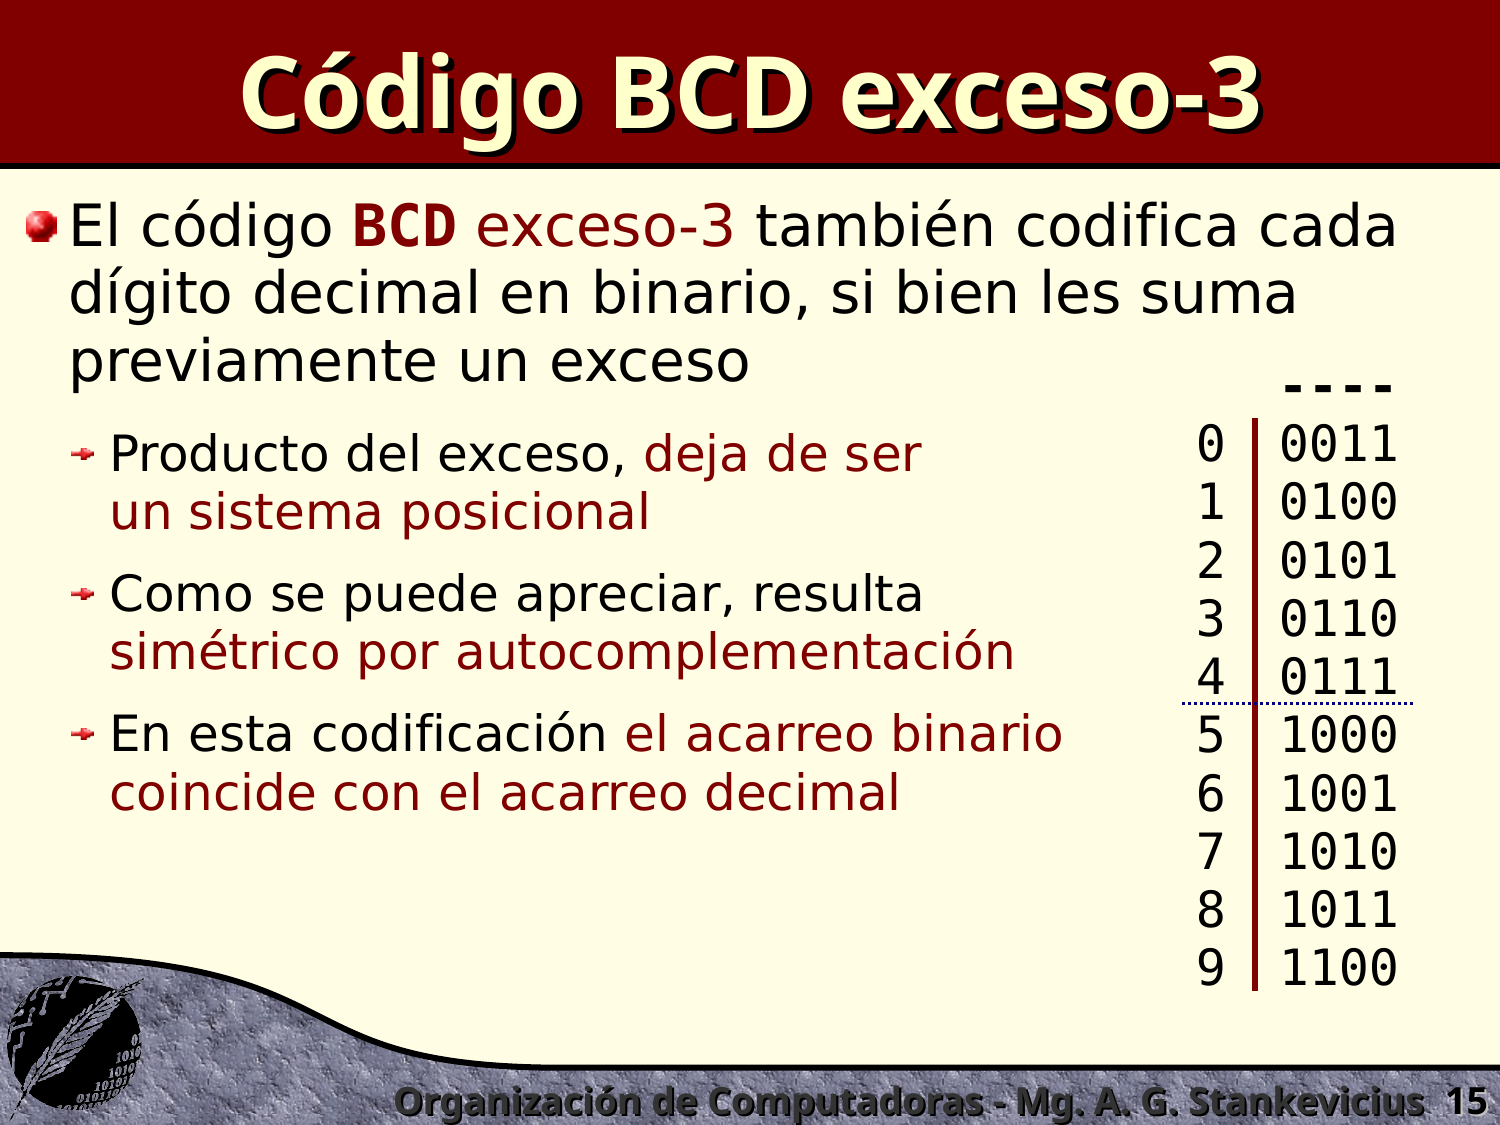

# Código BCD exceso-3
El código BCD exceso-3 también codifica cada dígito decimal en binario, si bien les suma
previamente un exceso
Producto del exceso, deja de ser
un sistema posicional
Como se puede apreciar, resulta
simétrico por autocomplementación
En esta codificación el acarreo binario
coincide con el acarreo decimal
----
0011
0100
0101
0110
0111
1000
1001
1010
1011
1100
0
1
2
3
4
5
6
7
8
9
15